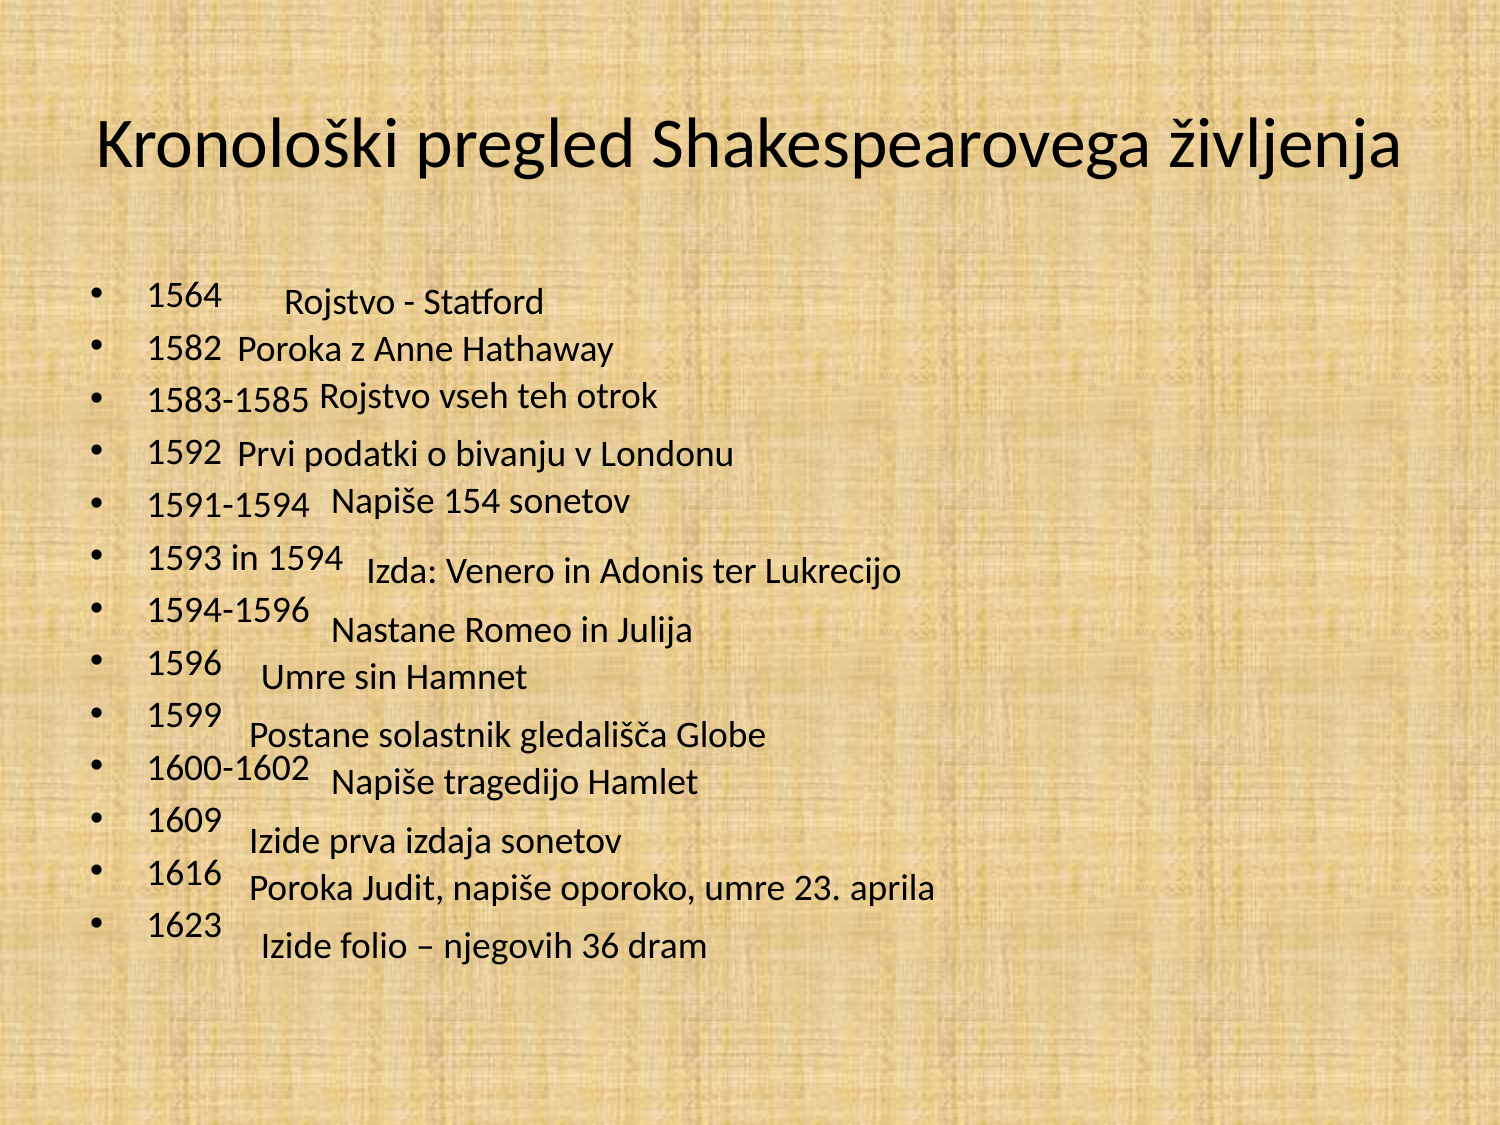

# Kronološki pregled Shakespearovega življenja
1564
1582
1583-1585
1592
1591-1594
1593 in 1594
1594-1596
1596
1599
1600-1602
1609
1616
1623
Rojstvo - Statford
Poroka z Anne Hathaway
Rojstvo vseh teh otrok
Prvi podatki o bivanju v Londonu
Napiše 154 sonetov
Izda: Venero in Adonis ter Lukrecijo
Nastane Romeo in Julija
Umre sin Hamnet
Postane solastnik gledališča Globe
Napiše tragedijo Hamlet
Izide prva izdaja sonetov
Poroka Judit, napiše oporoko, umre 23. aprila
Izide folio – njegovih 36 dram